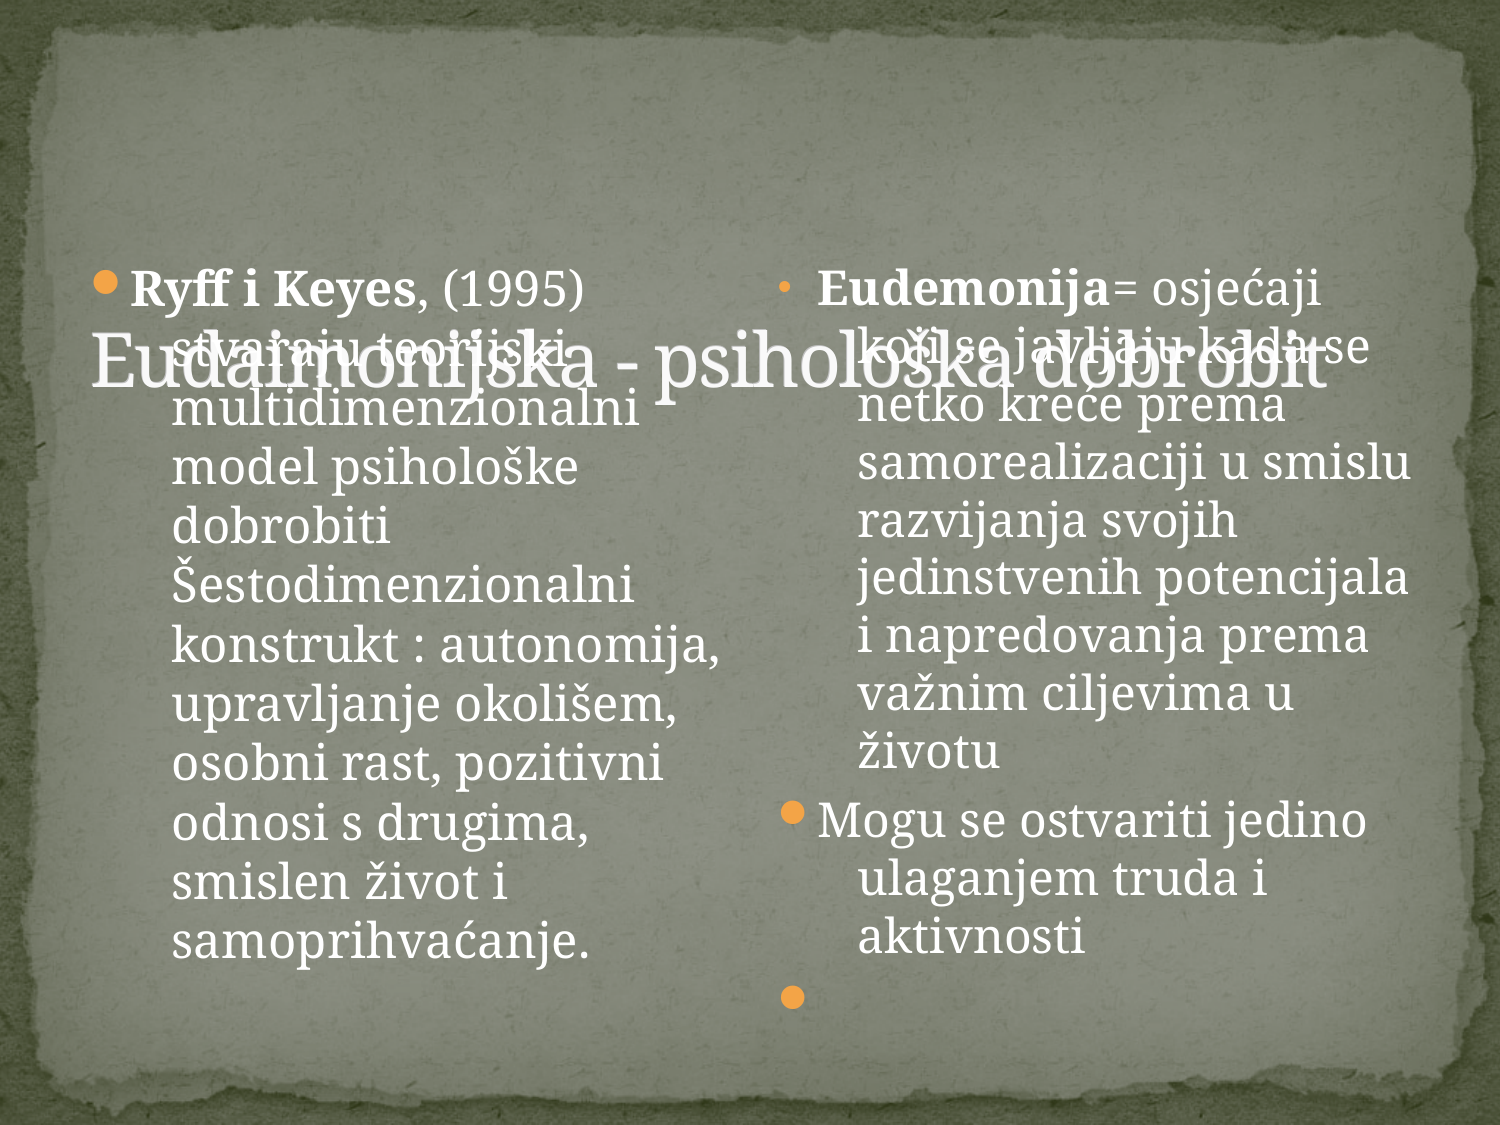

# Eudaimonijska - psihološka dobrobit
Ryff i Keyes, (1995) stvaraju teorijski multidimenzionalni model psihološke dobrobiti Šestodimenzionalni konstrukt : autonomija, upravljanje okolišem, osobni rast, pozitivni odnosi s drugima, smislen život i samoprihvaćanje.
Eudemonija= osjećaji koji se javljaju kada se netko kreće prema samorealizaciji u smislu razvijanja svojih jedinstvenih potencijala i napredovanja prema važnim ciljevima u životu
Mogu se ostvariti jedino ulaganjem truda i aktivnosti